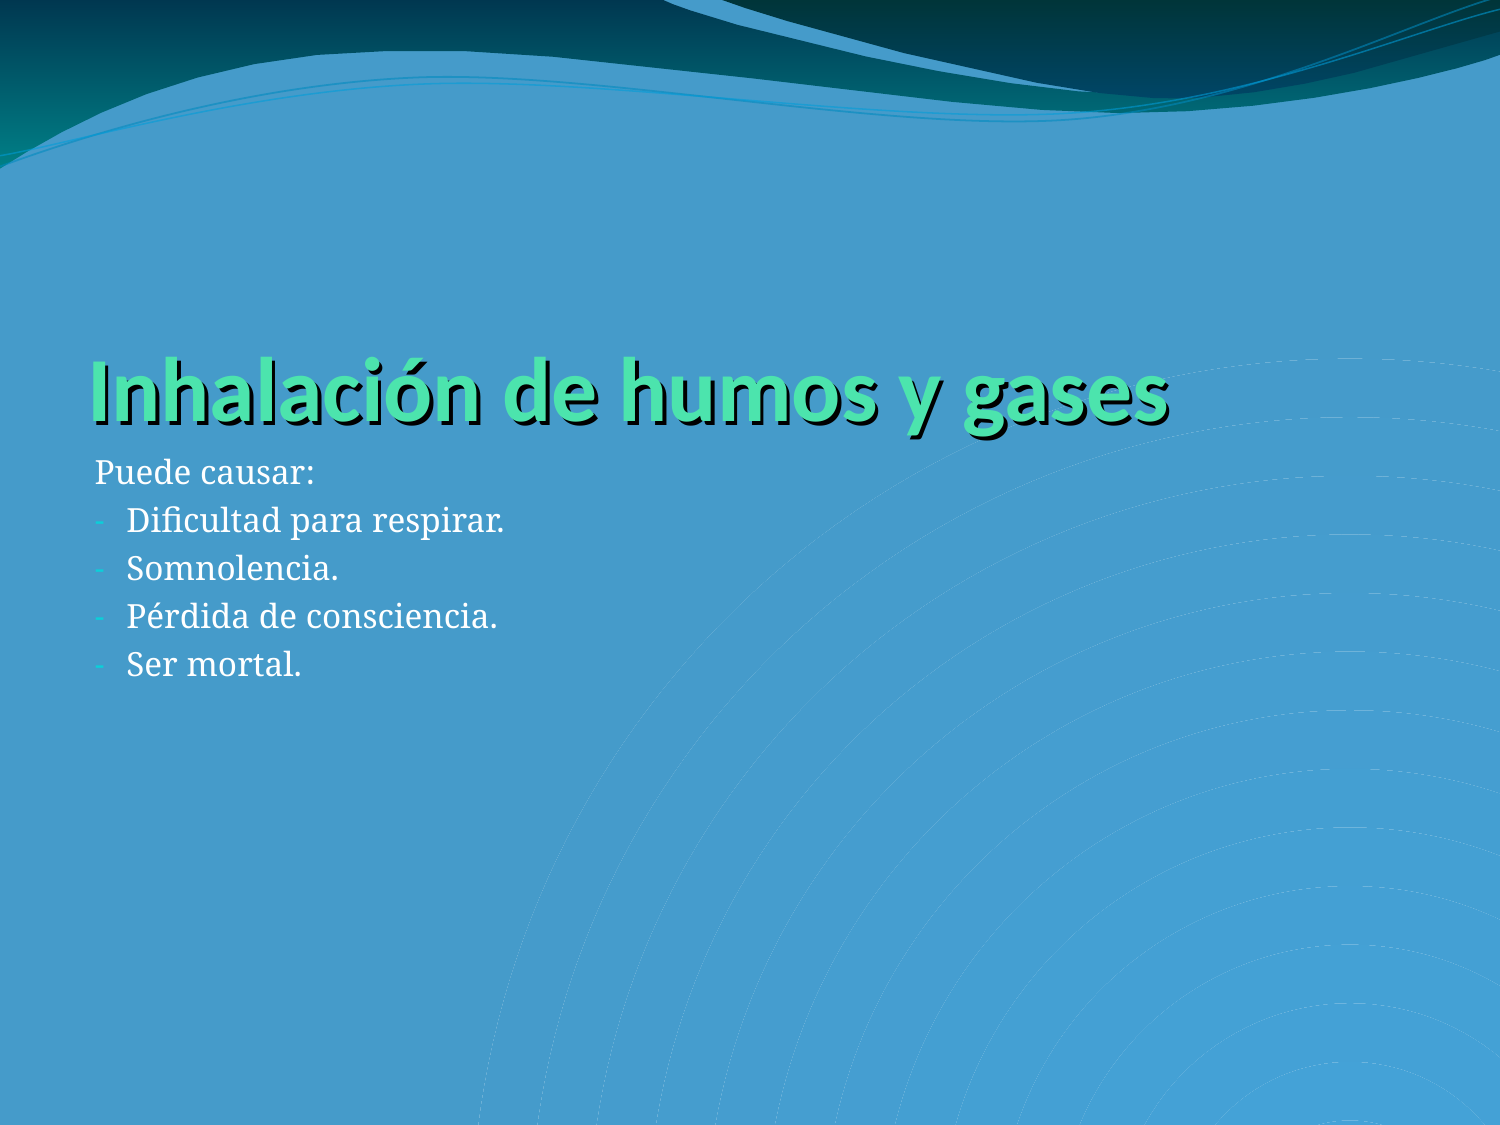

# Inhalación de humos y gases
Puede causar:
Dificultad para respirar.
Somnolencia.
Pérdida de consciencia.
Ser mortal.